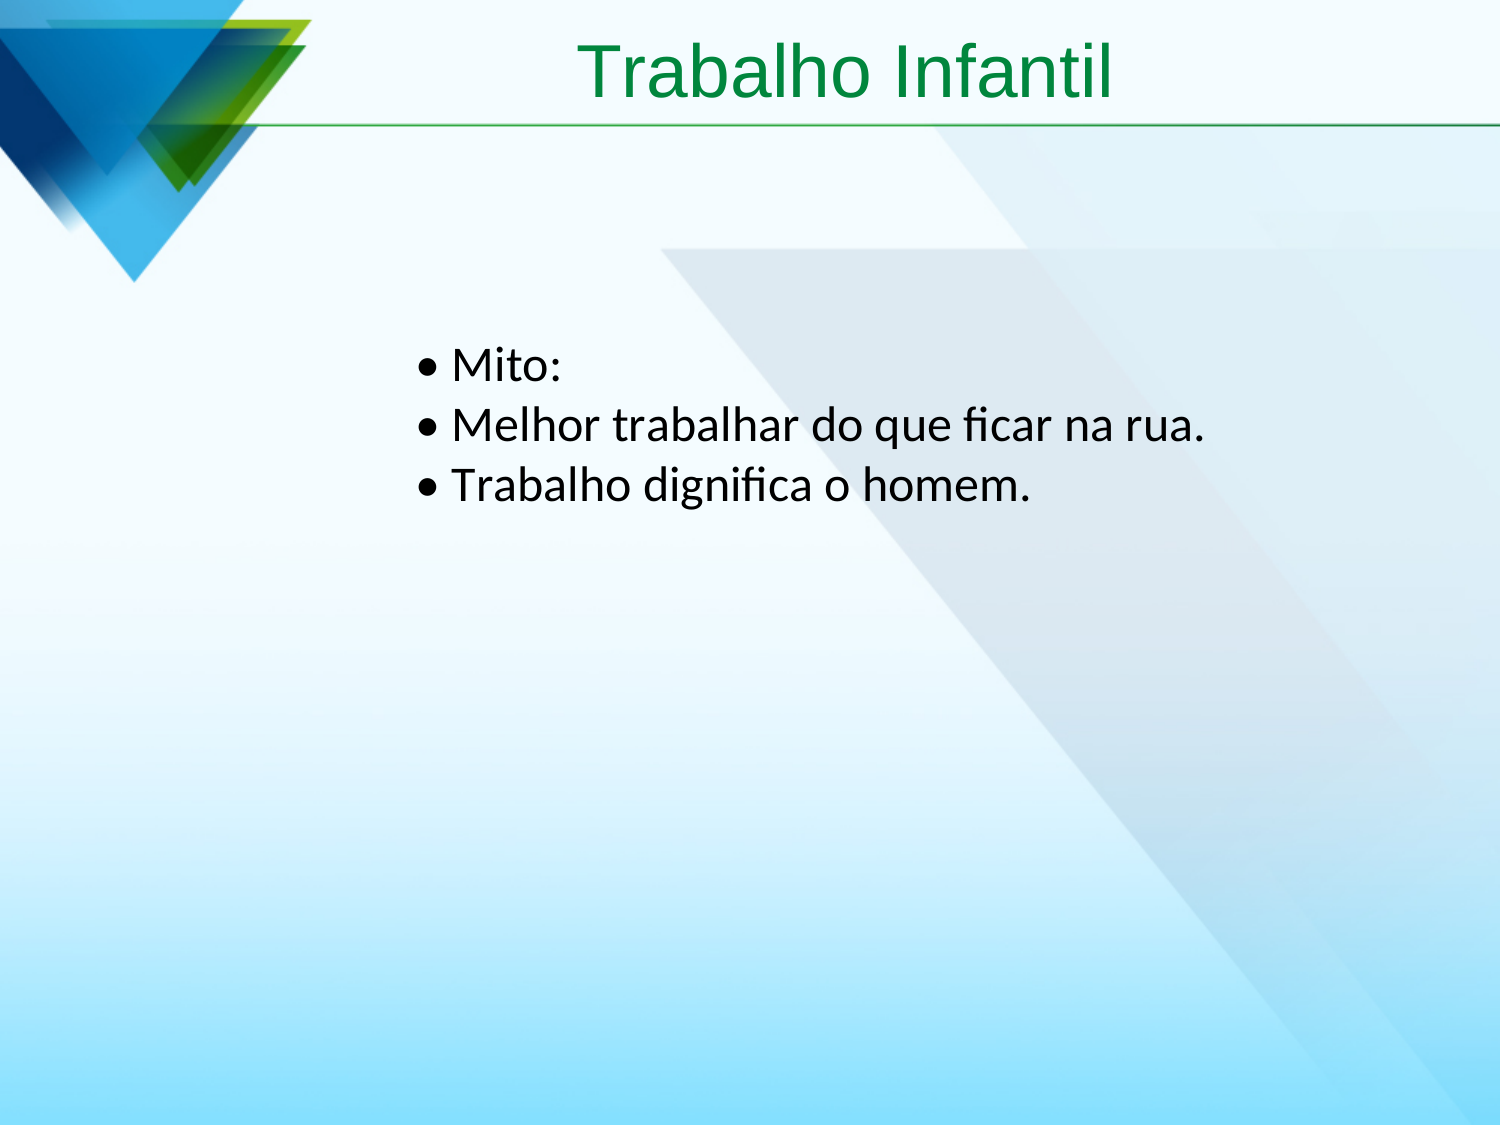

# Trabalho Infantil
• Mito:
• Melhor trabalhar do que ficar na rua.
• Trabalho dignifica o homem.